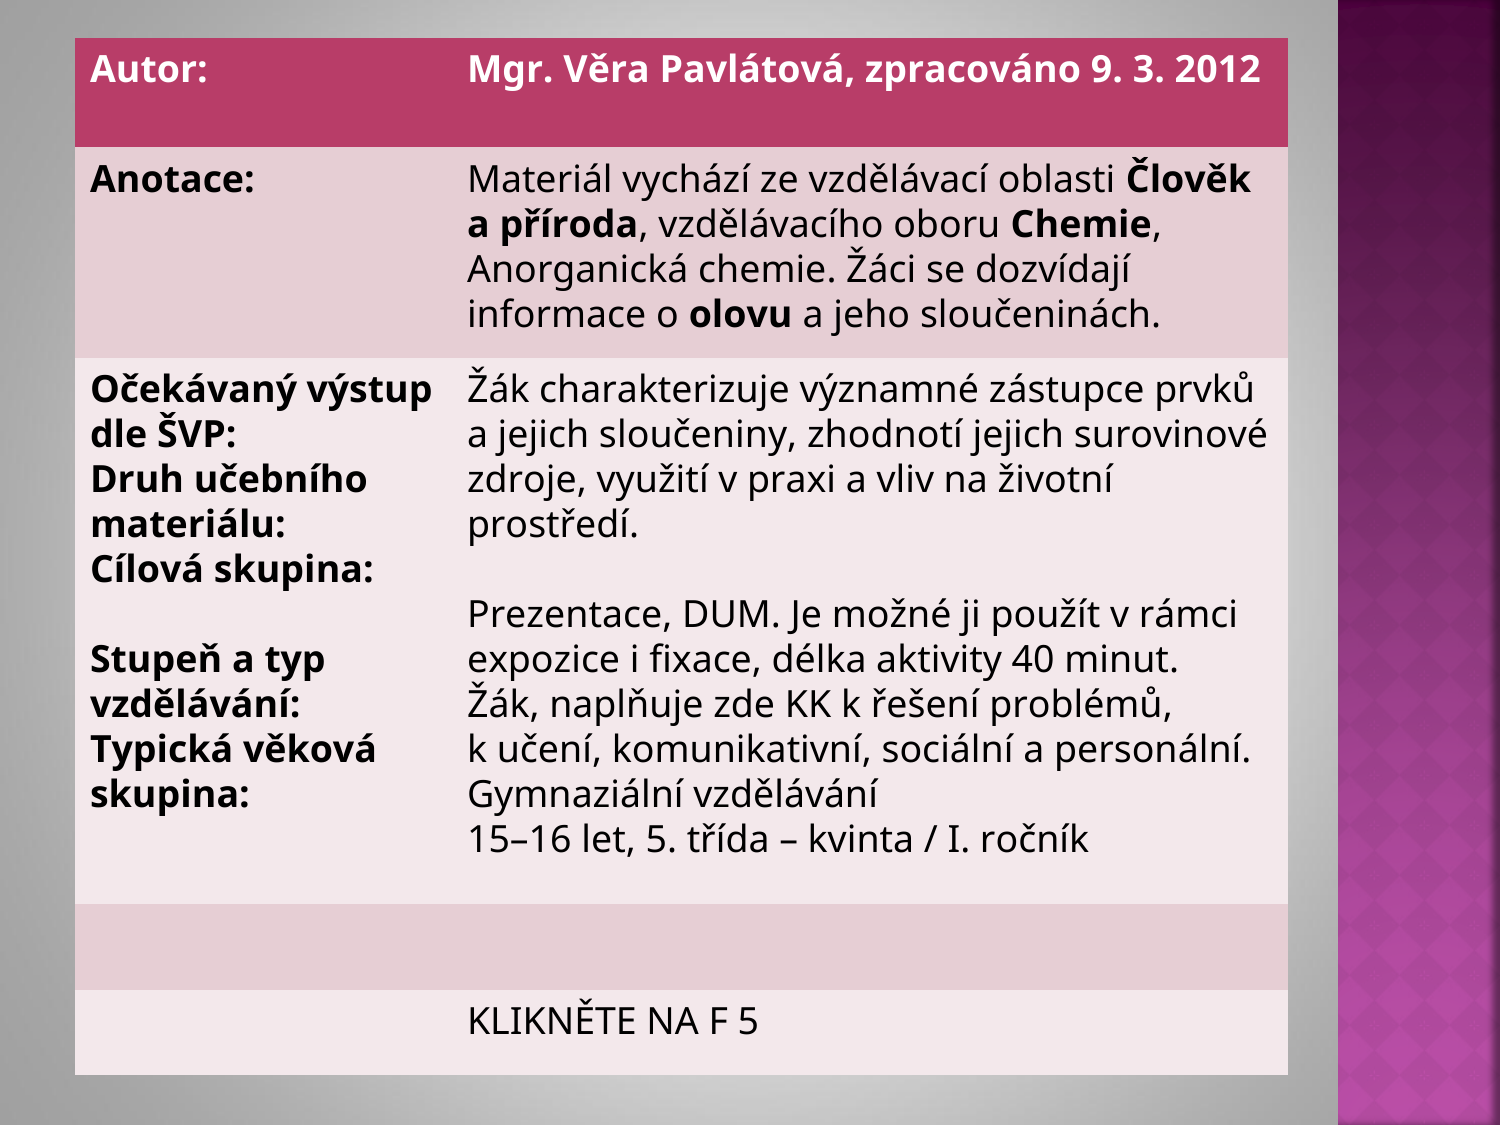

| Autor: | Mgr. Věra Pavlátová, zpracováno 9. 3. 2012 |
| --- | --- |
| Anotace: | Materiál vychází ze vzdělávací oblasti Člověk a příroda, vzdělávacího oboru Chemie, Anorganická chemie. Žáci se dozvídají informace o olovu a jeho sloučeninách. |
| Očekávaný výstup dle ŠVP: Druh učebního materiálu: Cílová skupina: Stupeň a typ vzdělávání: Typická věková skupina: | Žák charakterizuje významné zástupce prvků a jejich sloučeniny, zhodnotí jejich surovinové zdroje, využití v praxi a vliv na životní prostředí. Prezentace, DUM. Je možné ji použít v rámci expozice i fixace, délka aktivity 40 minut. Žák, naplňuje zde KK k řešení problémů, k učení, komunikativní, sociální a personální. Gymnaziální vzdělávání 15–16 let, 5. třída – kvinta / I. ročník |
| | |
| | KLIKNĚTE NA F 5 |